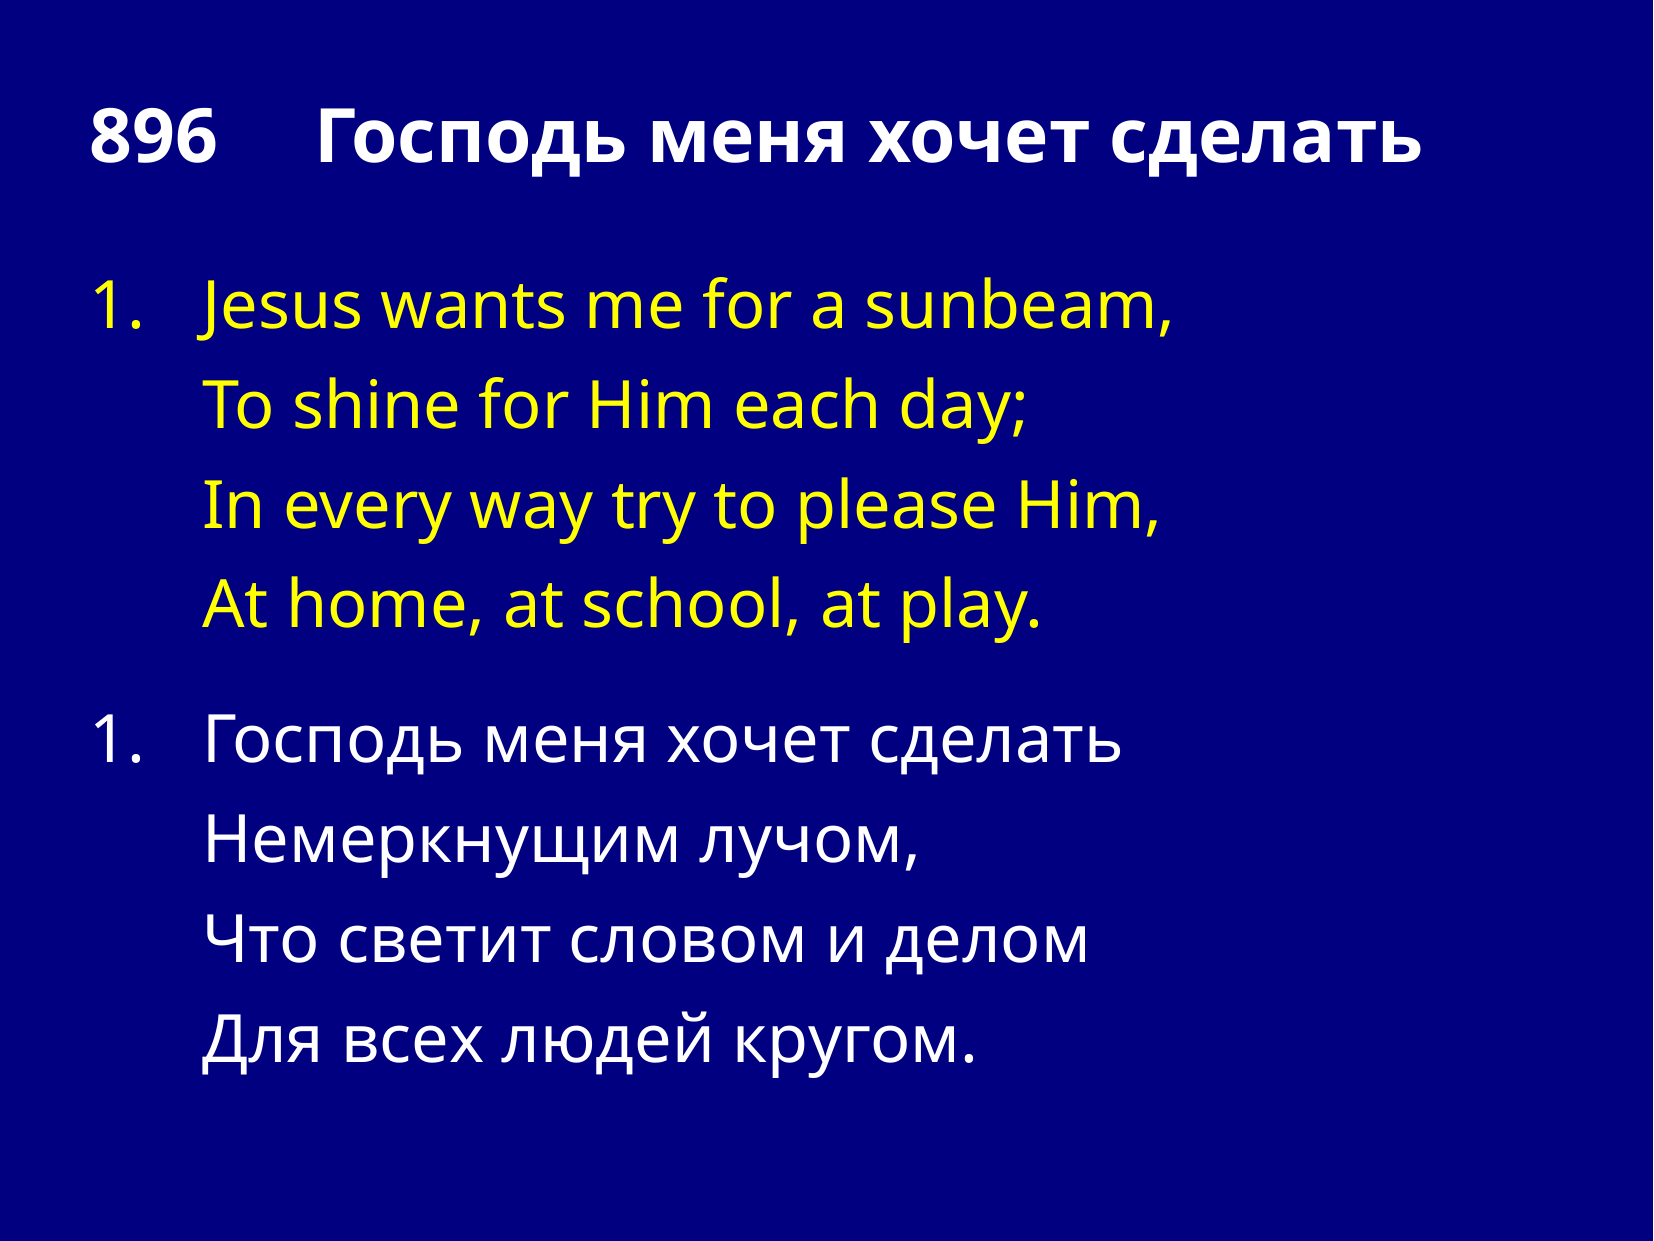

896	Господь меня хочет сделать
1.	Jesus wants me for a sunbeam,
	To shine for Him each day;
	In every way try to please Him,
	At home, at school, at play.
1.	Господь меня хочет сделать
	Немеркнущим лучом,
	Что светит словом и делом
	Для всех людей кругом.